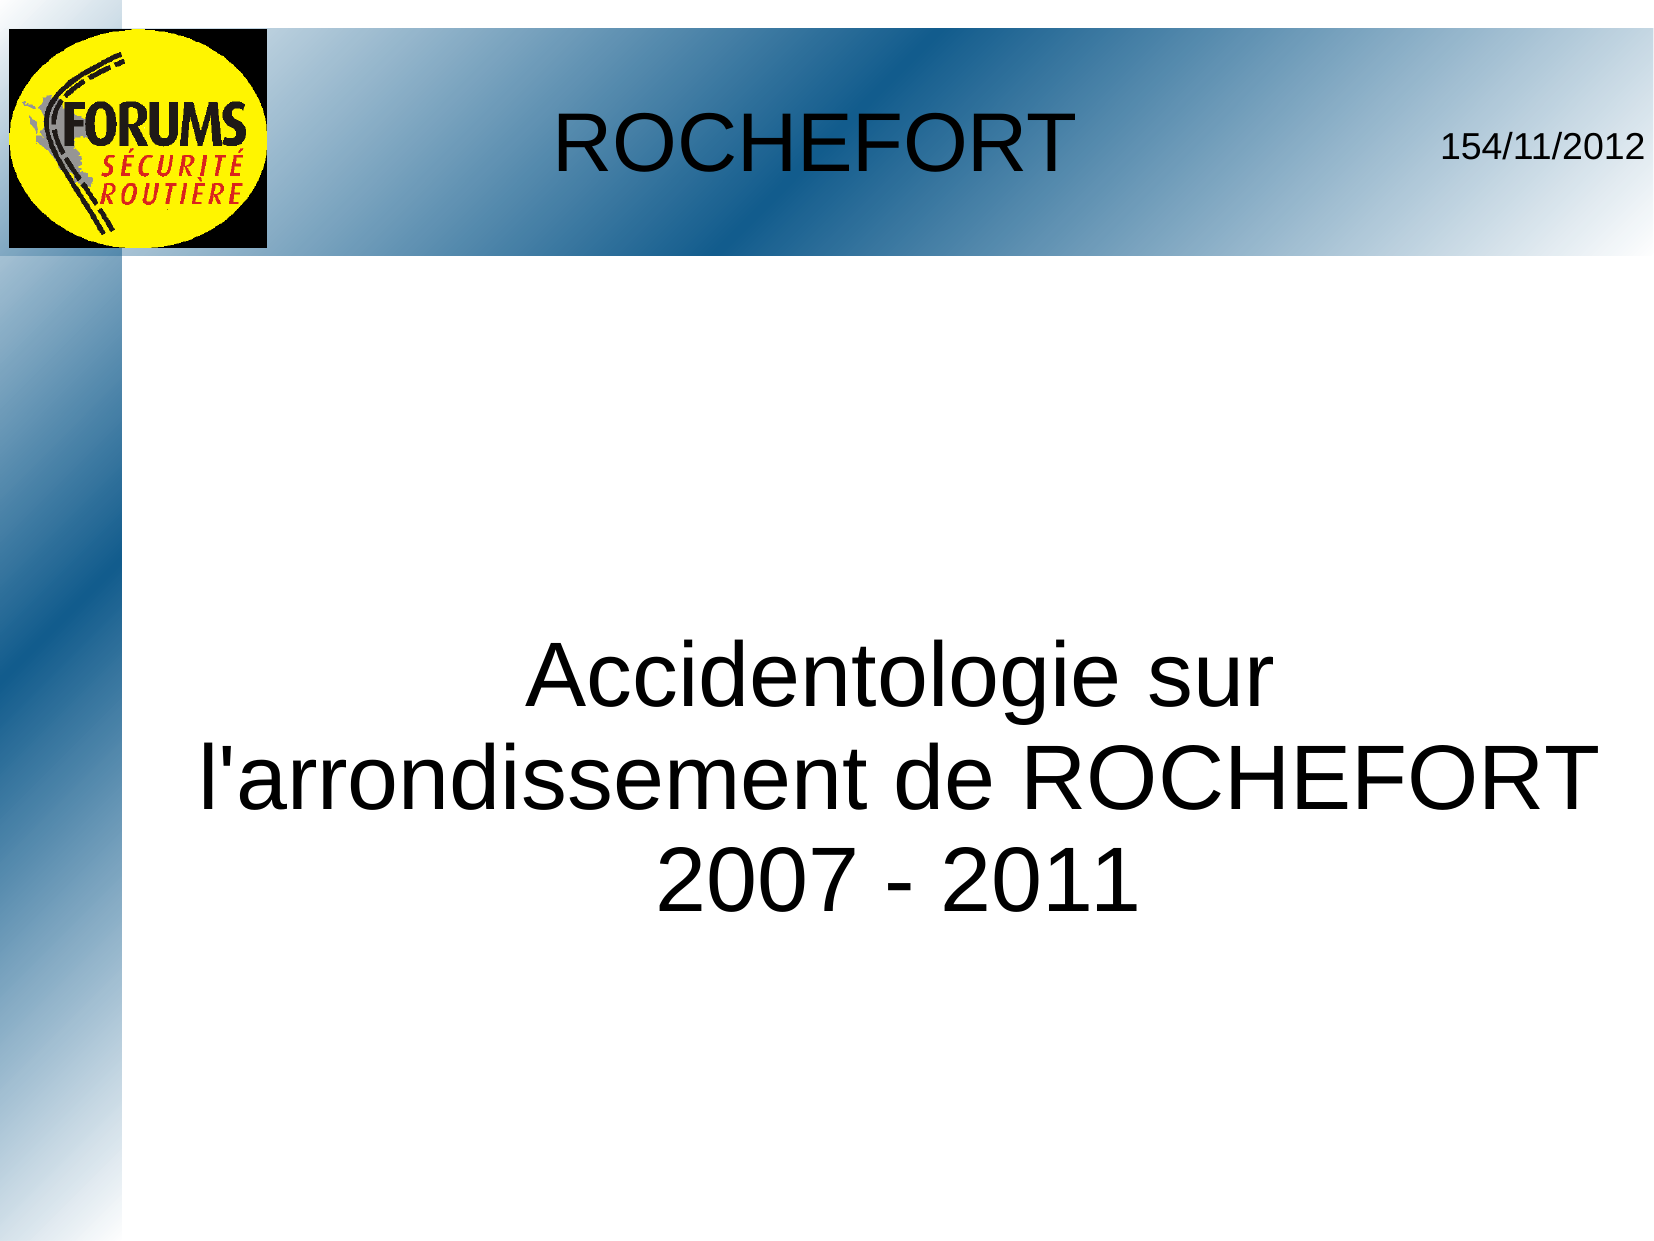

ROCHEFORT
154/11/2012
# Accidentologie sur l'arrondissement de ROCHEFORT
2007 - 2011